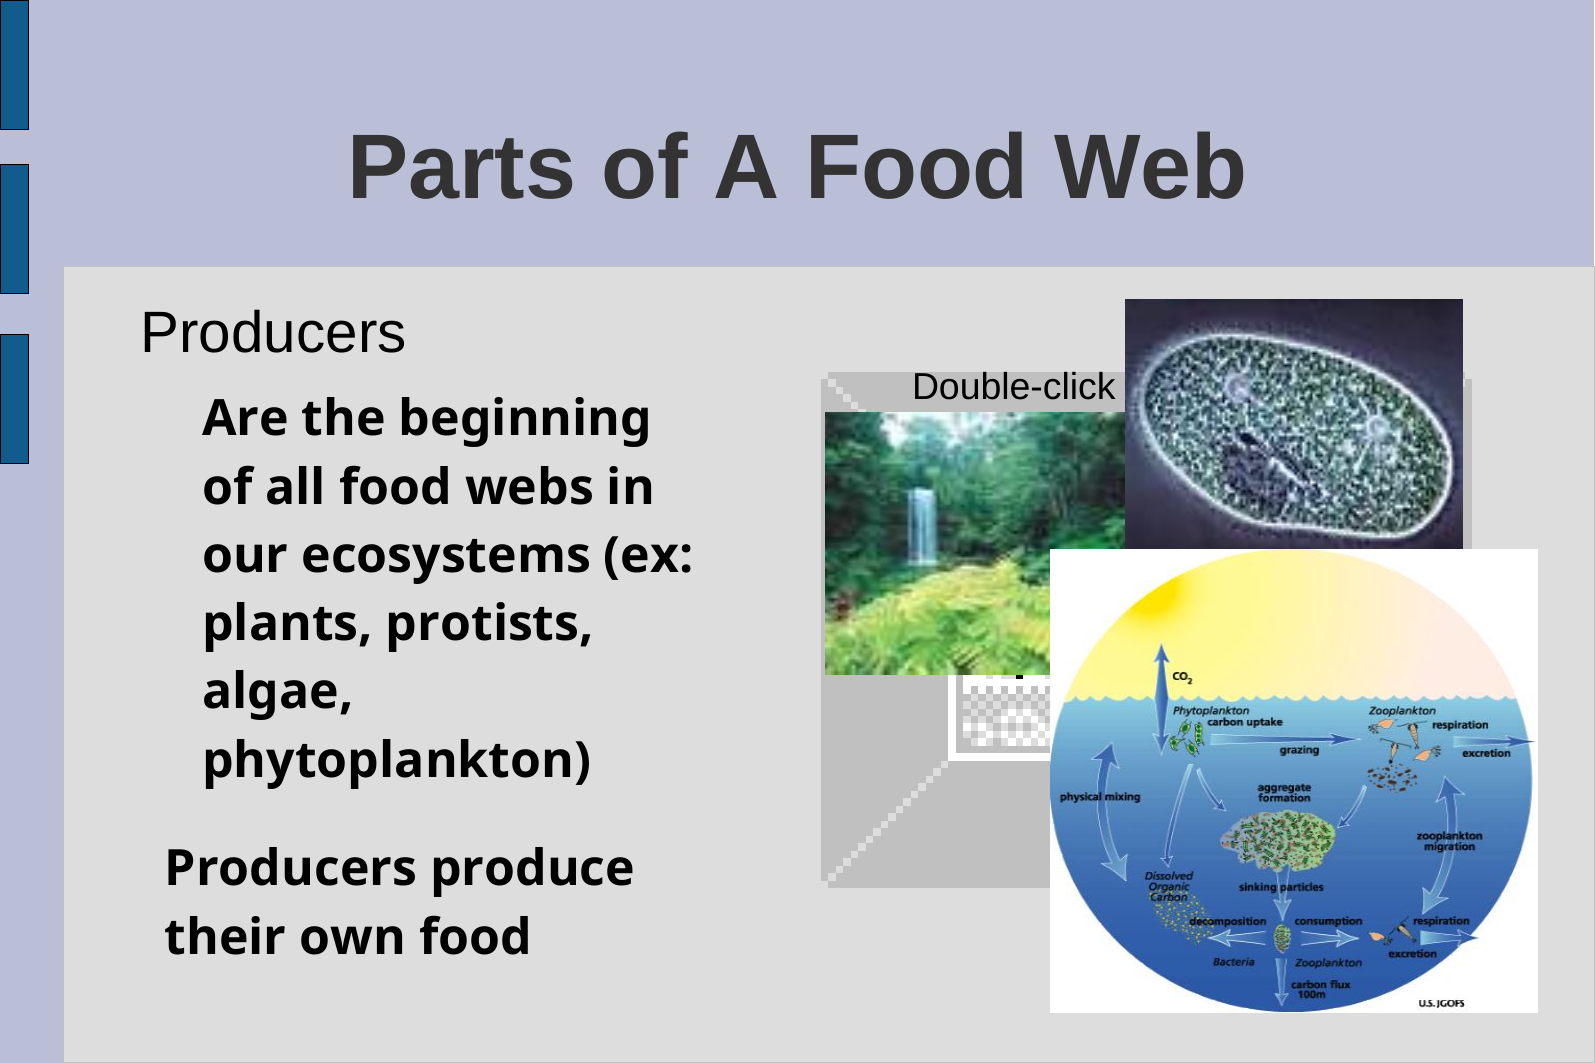

# Parts of A Food Web
Producers
Are the beginning of all food webs in our ecosystems (ex: plants, protists, algae, phytoplankton)
Producers produce their own food